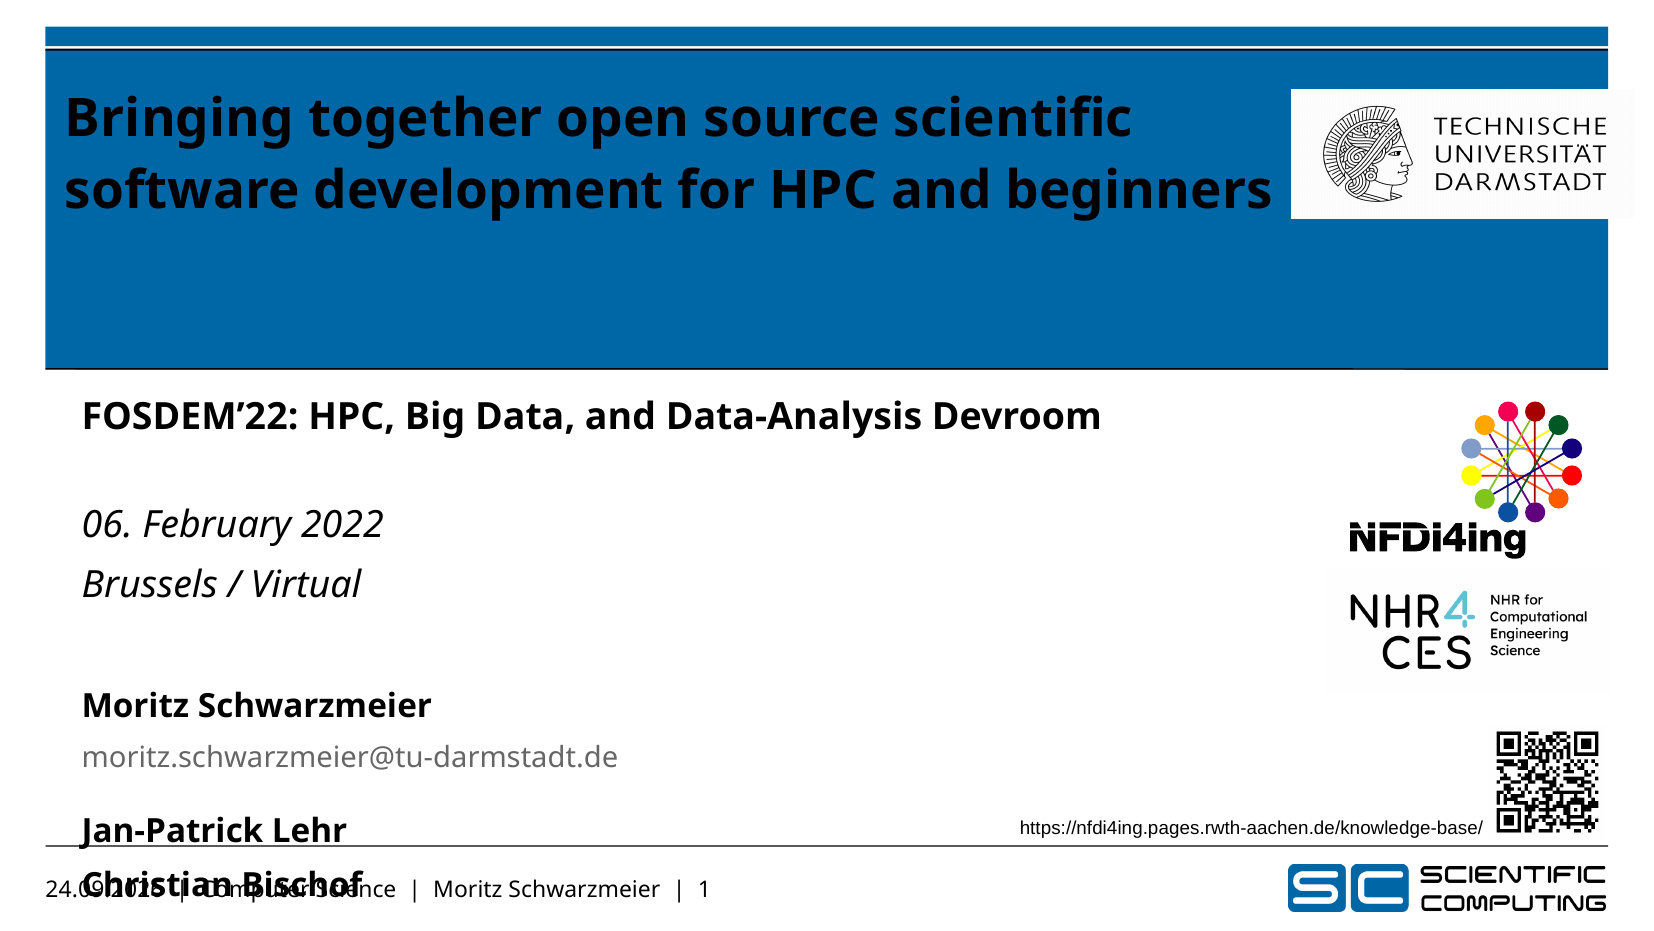

Bringing together open source scientific software development for HPC and beginners
# FOSDEM’22: HPC, Big Data, and Data-Analysis Devroom
06. February 2022
Brussels / Virtual
Moritz Schwarzmeier
moritz.schwarzmeier@tu-darmstadt.de
Jan-Patrick Lehr
Christian Bischof
https://nfdi4ing.pages.rwth-aachen.de/knowledge-base/
Computer Science | Moritz Schwarzmeier